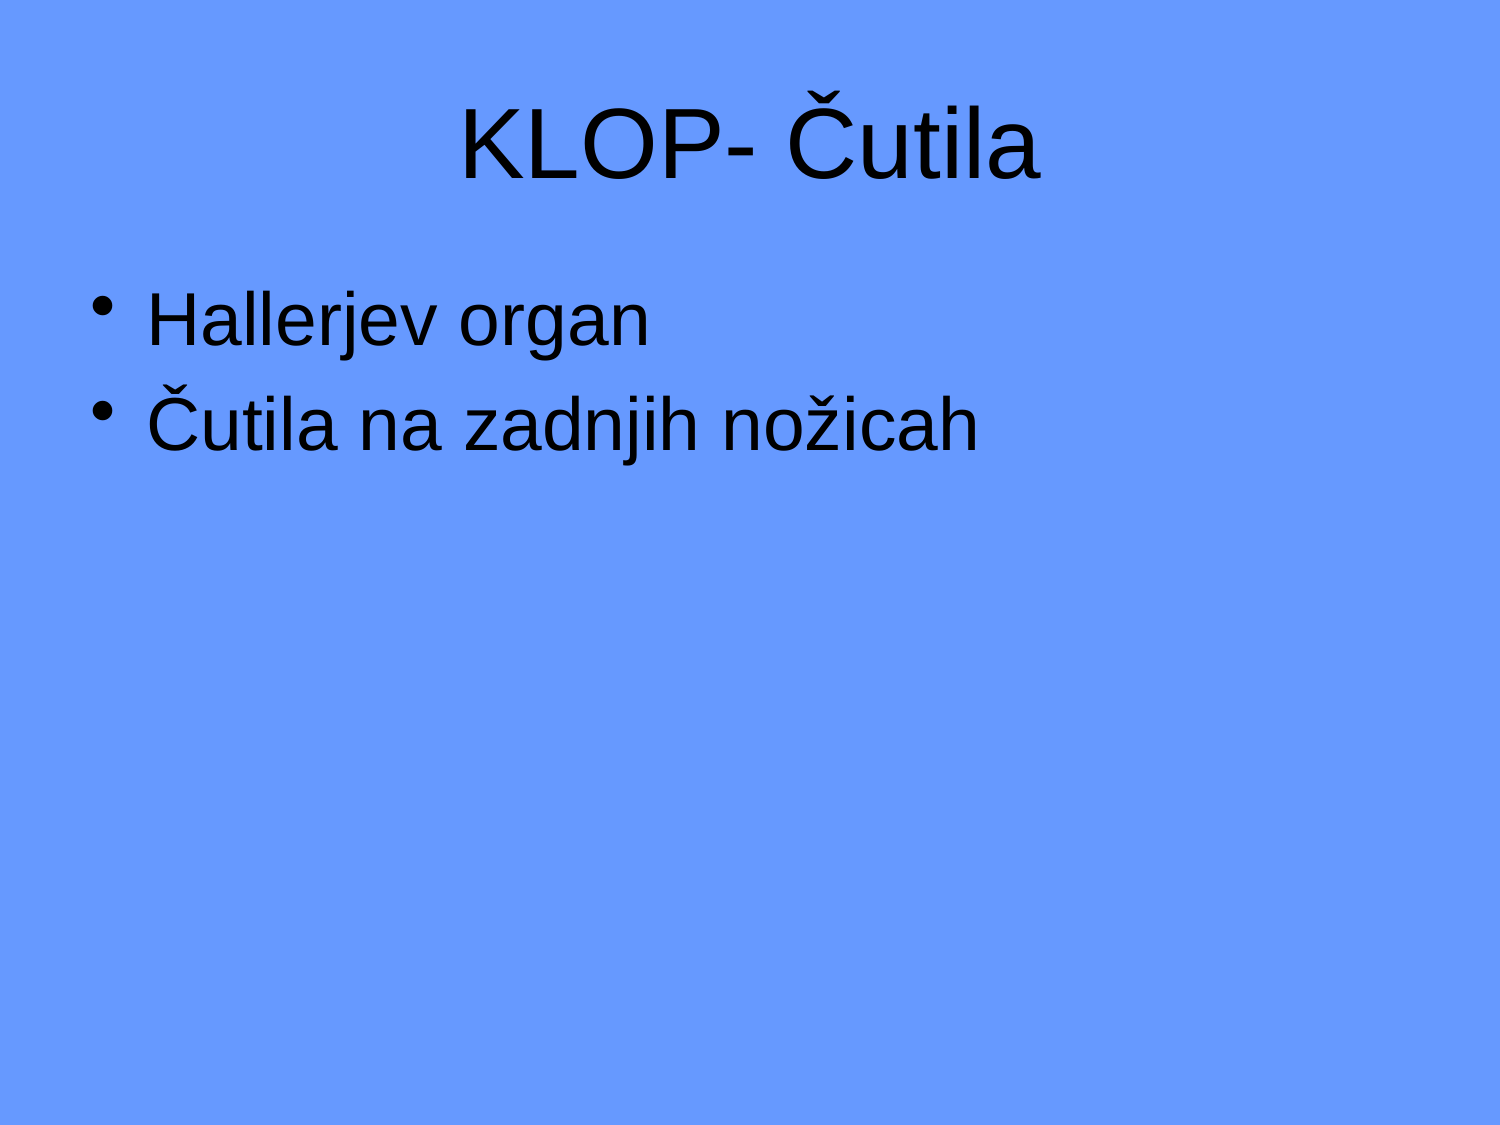

# KLOP- Čutila
Hallerjev organ
Čutila na zadnjih nožicah